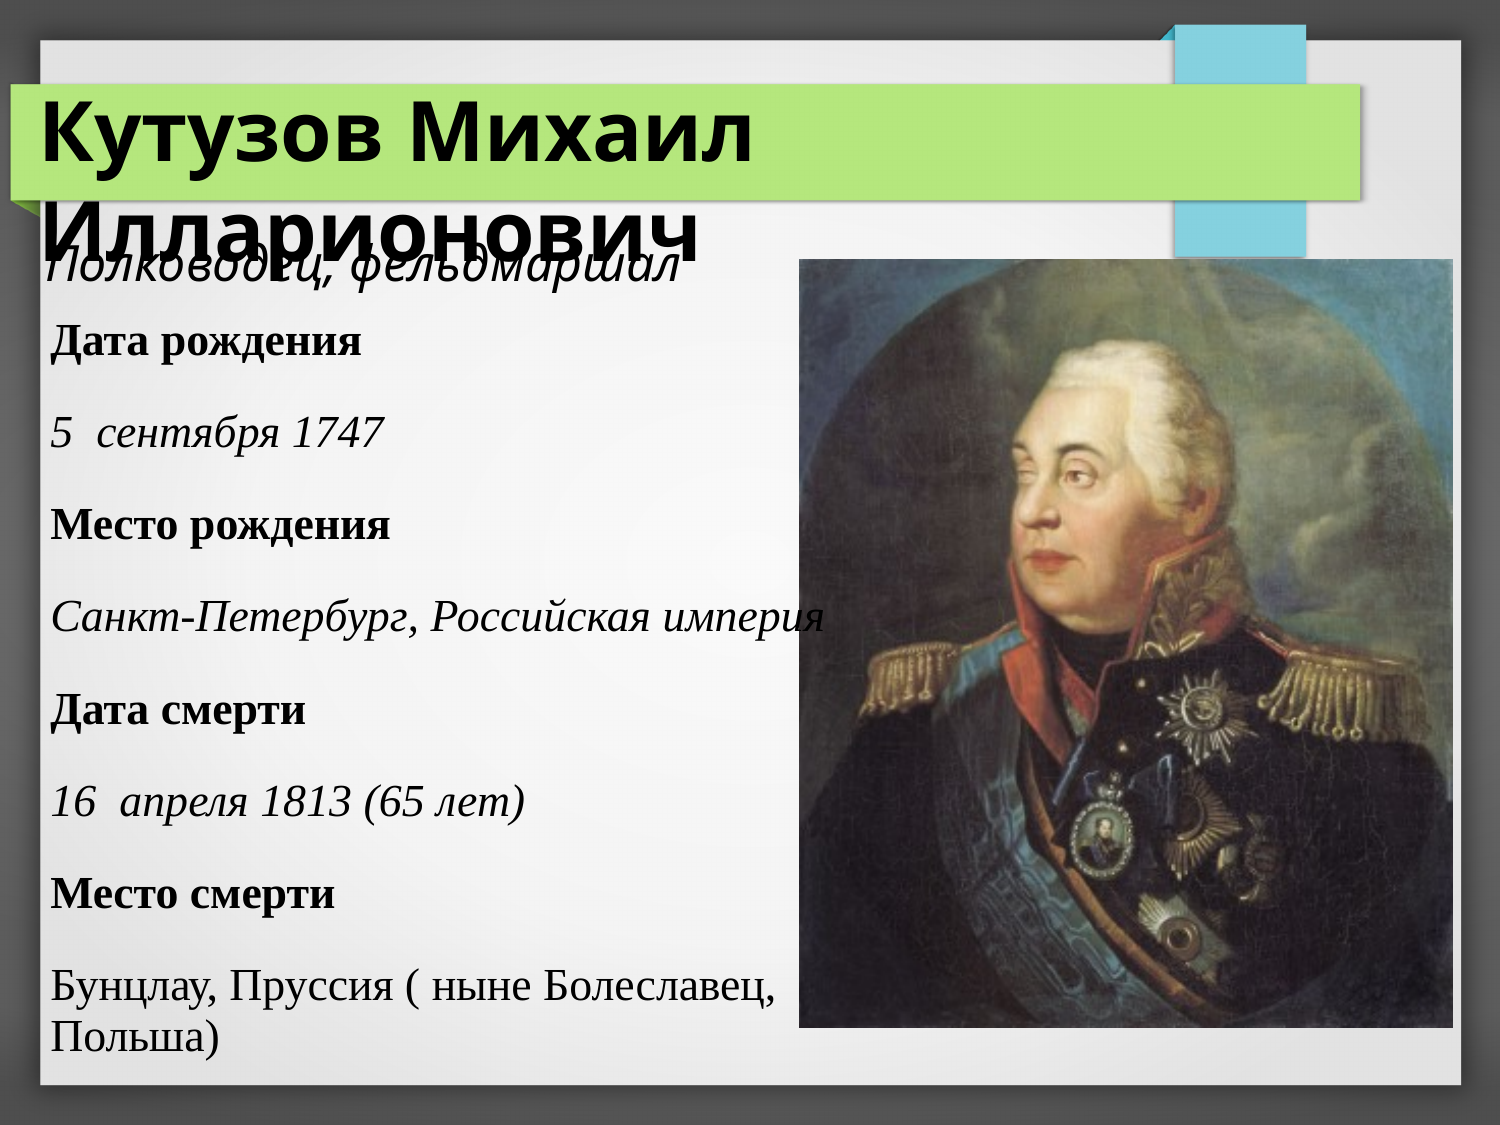

Кутузов Михаил Илларионович
Полководец, фельдмаршал
Дата рождения
5 сентября 1747
Место рождения
Санкт-Петербург, Российская империя
Дата смерти
16 апреля 1813 (65 лет)
Место смерти
Бунцлау, Пруссия ( ныне Болеславец, Польша)